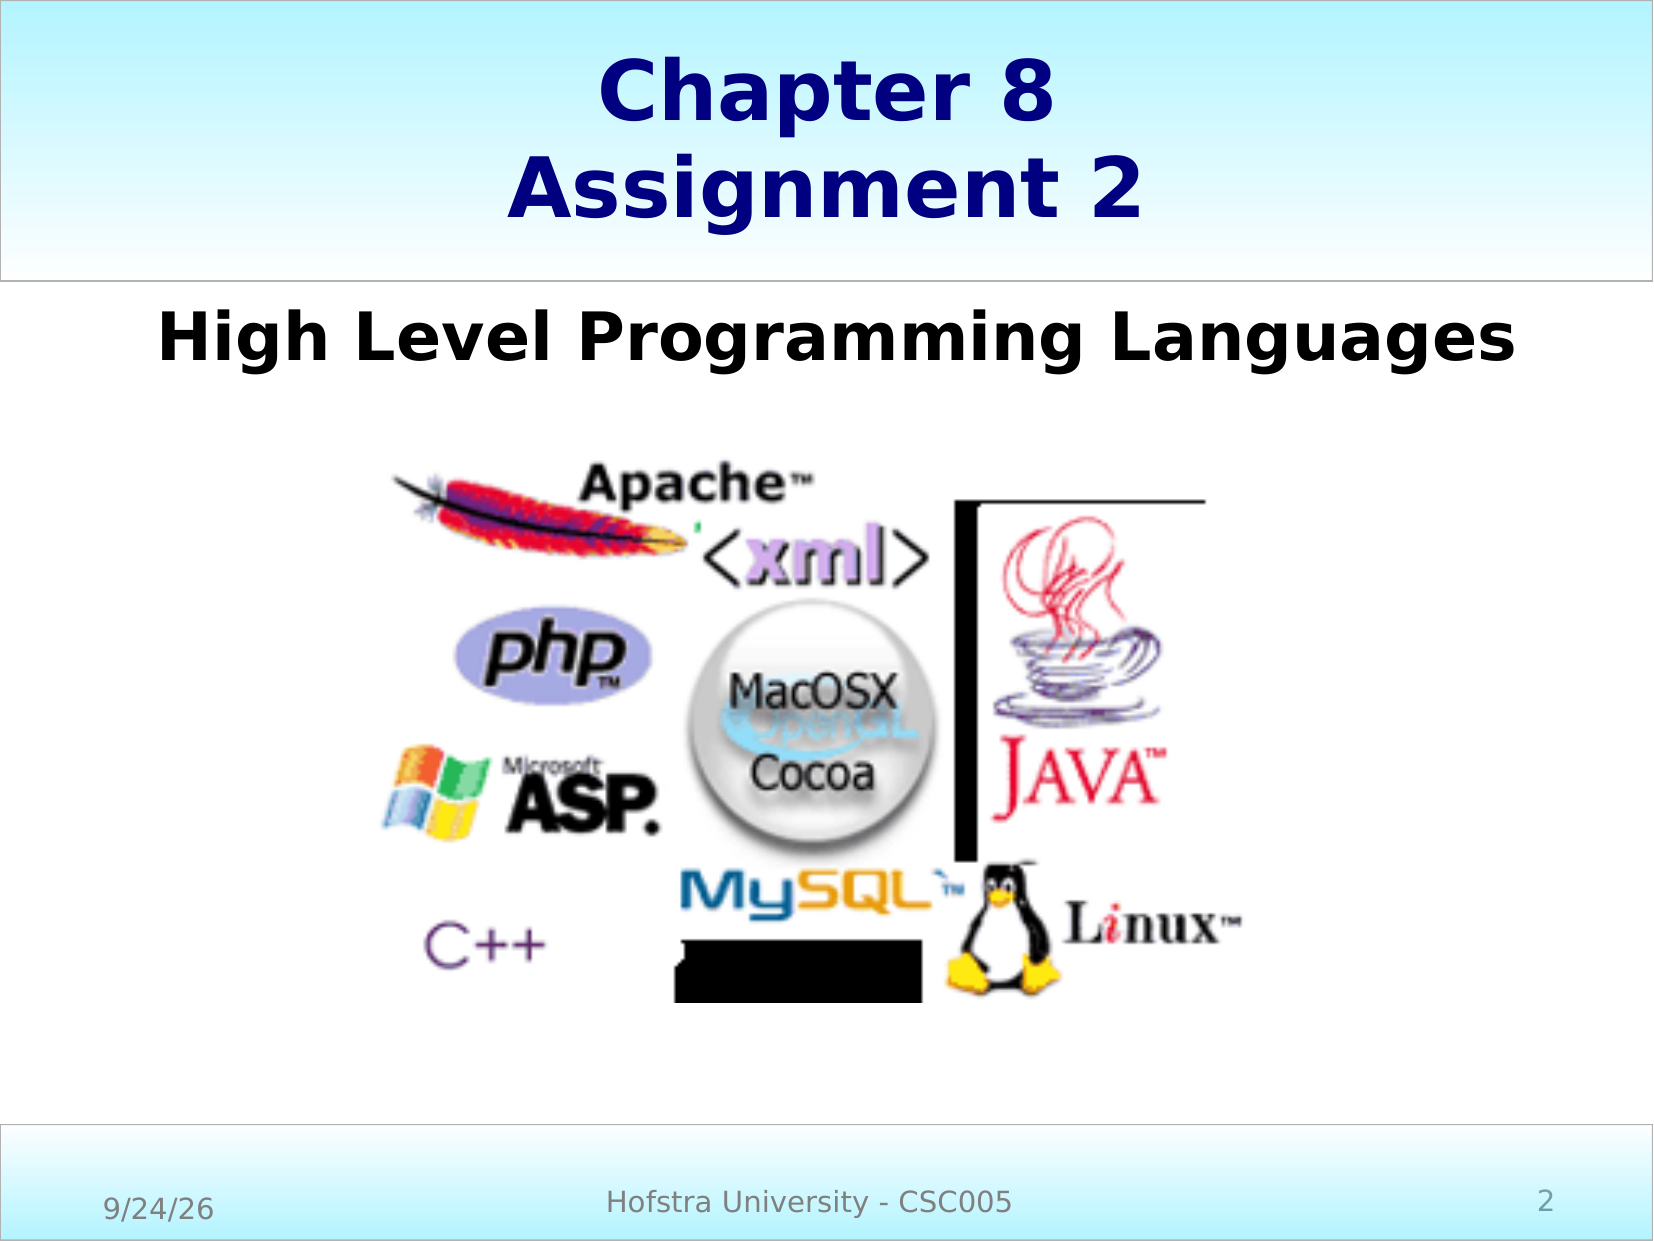

# Chapter 8 Assignment 2
High Level Programming Languages
2
Hofstra University - CSC005